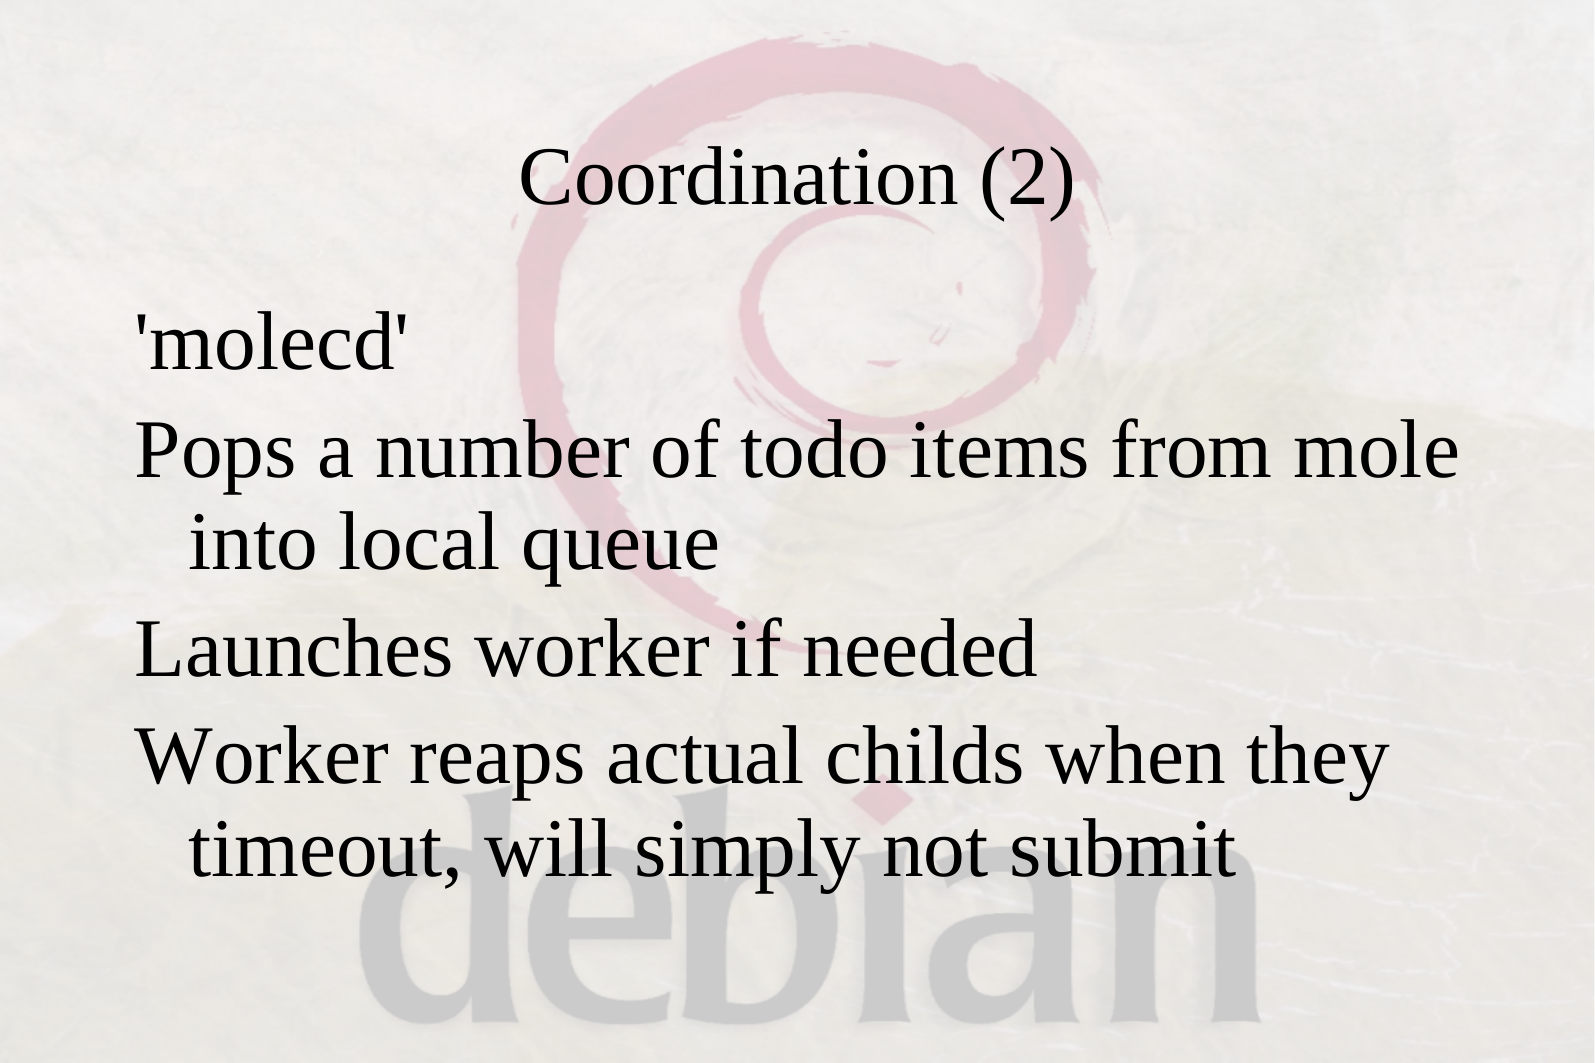

# Coordination (2)
'molecd'
Pops a number of todo items from mole into local queue
Launches worker if needed
Worker reaps actual childs when they timeout, will simply not submit